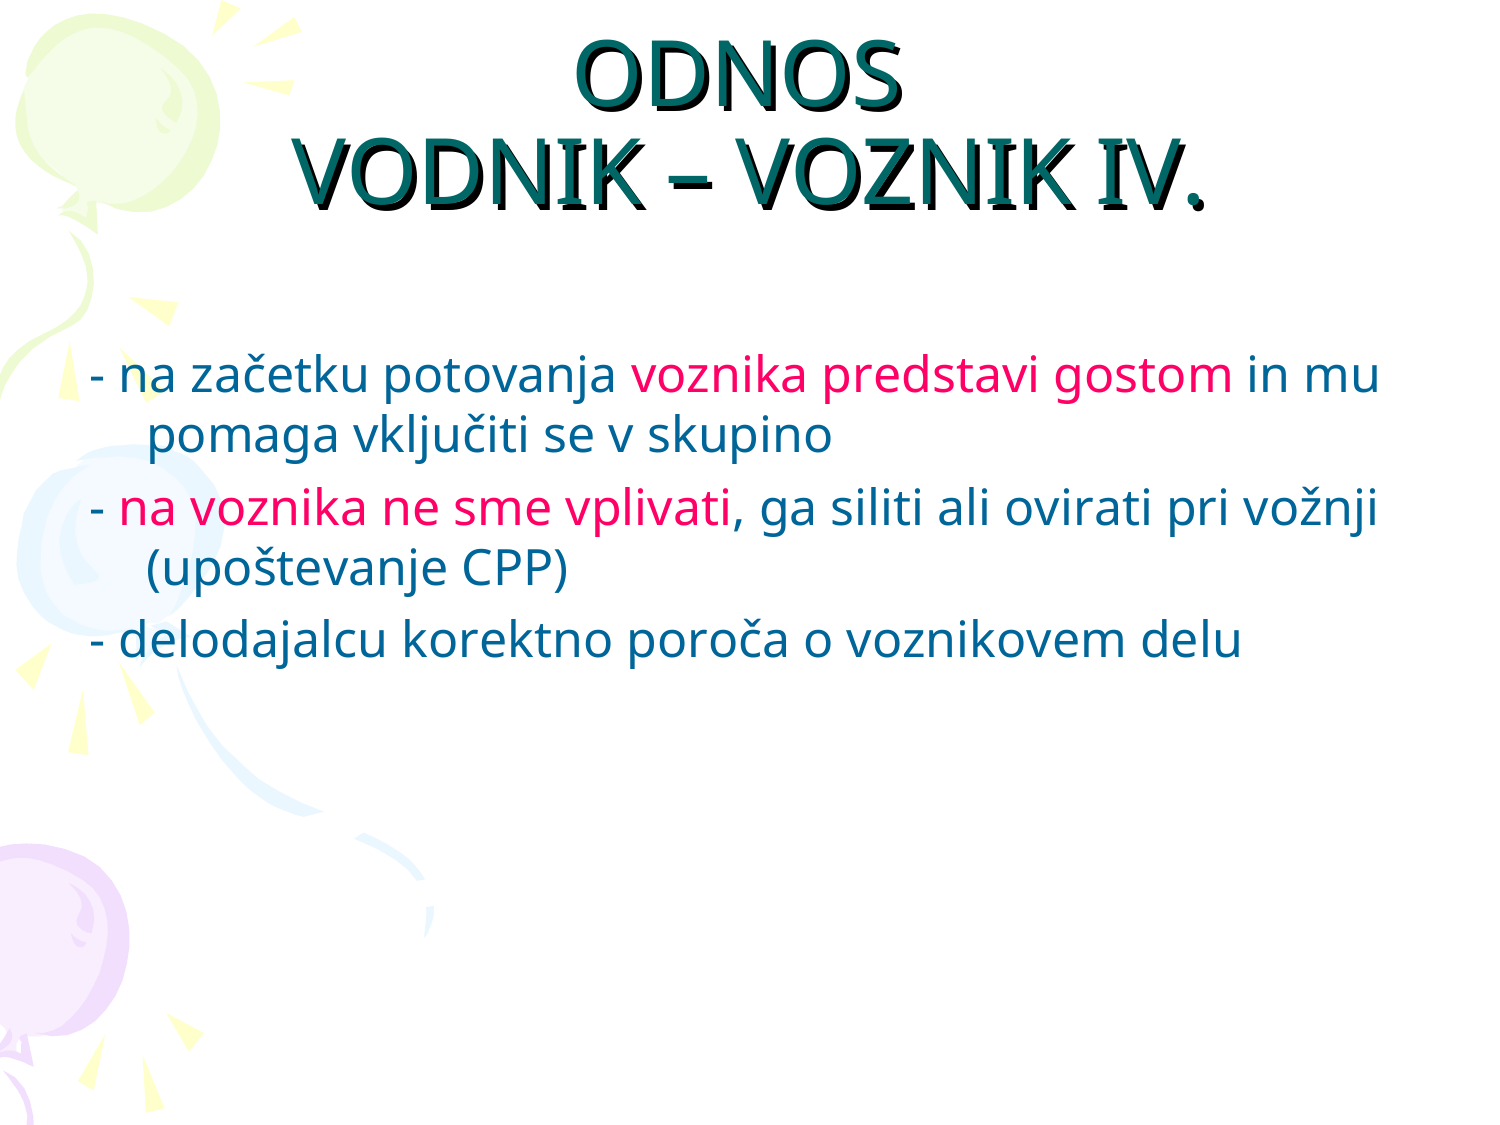

# ODNOS VODNIK – VOZNIK IV.
- na začetku potovanja voznika predstavi gostom in mu pomaga vključiti se v skupino
- na voznika ne sme vplivati, ga siliti ali ovirati pri vožnji (upoštevanje CPP)
- delodajalcu korektno poroča o voznikovem delu